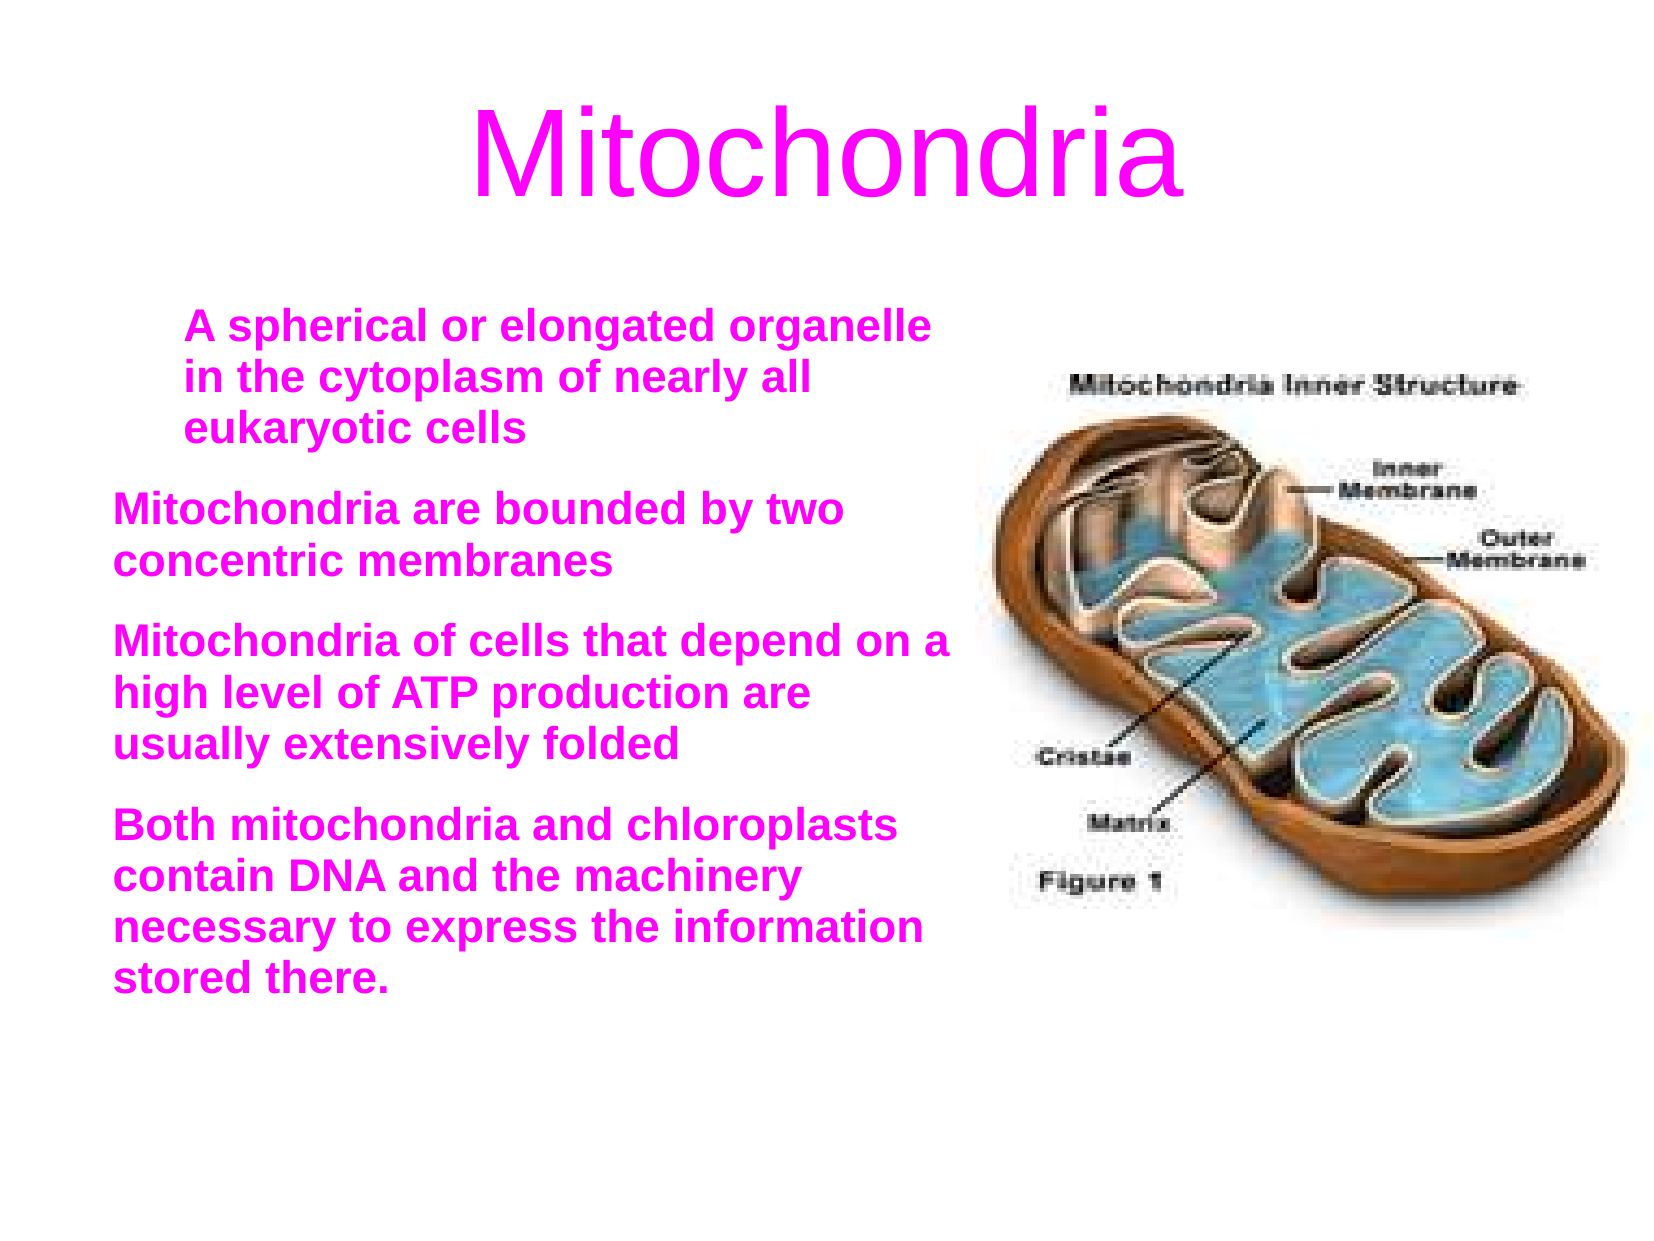

# Mitochondria
A spherical or elongated organelle in the cytoplasm of nearly all eukaryotic cells
Mitochondria are bounded by two concentric membranes
Mitochondria of cells that depend on a high level of ATP production are usually extensively folded
Both mitochondria and chloroplasts contain DNA and the machinery necessary to express the information stored there.